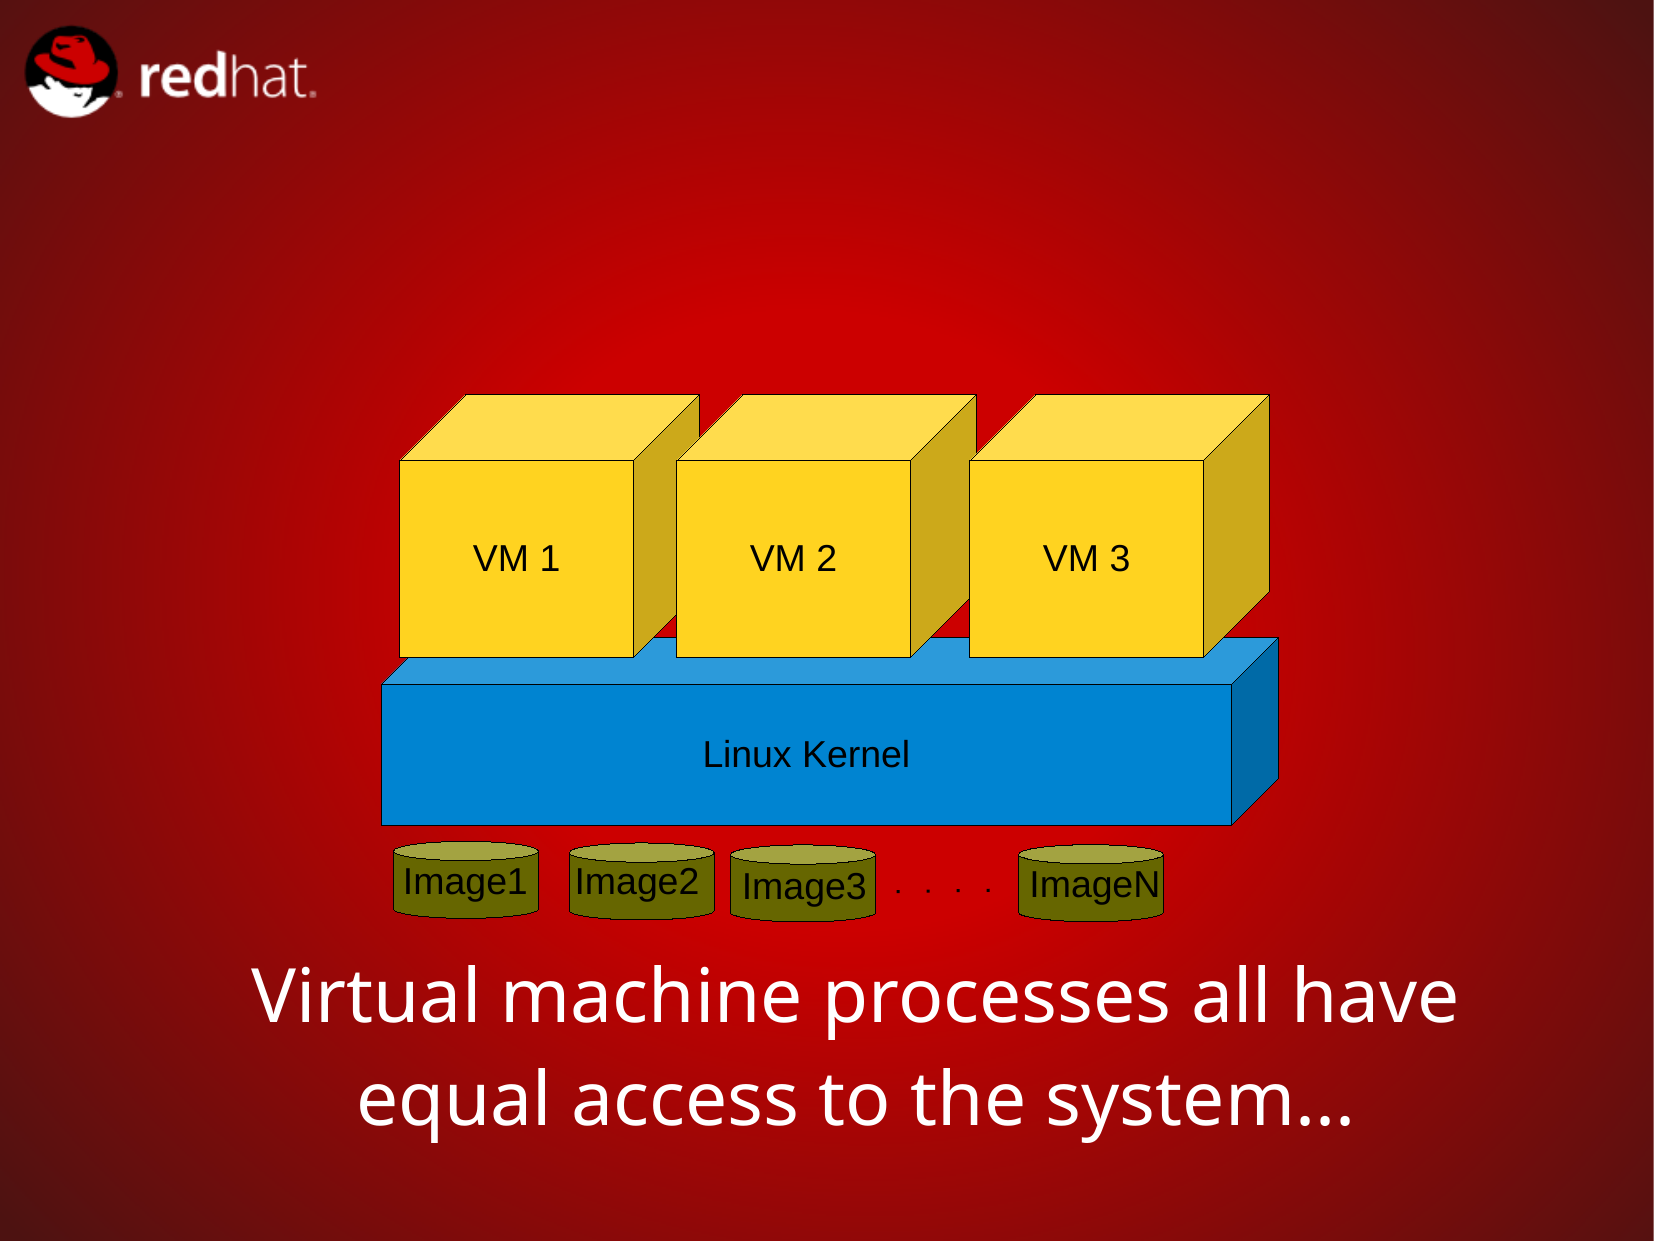

VM 1
VM 2
VM 3
Linux Kernel
Image2
Image1
ImageN
Image3
Virtual machine processes all have equal access to the system...